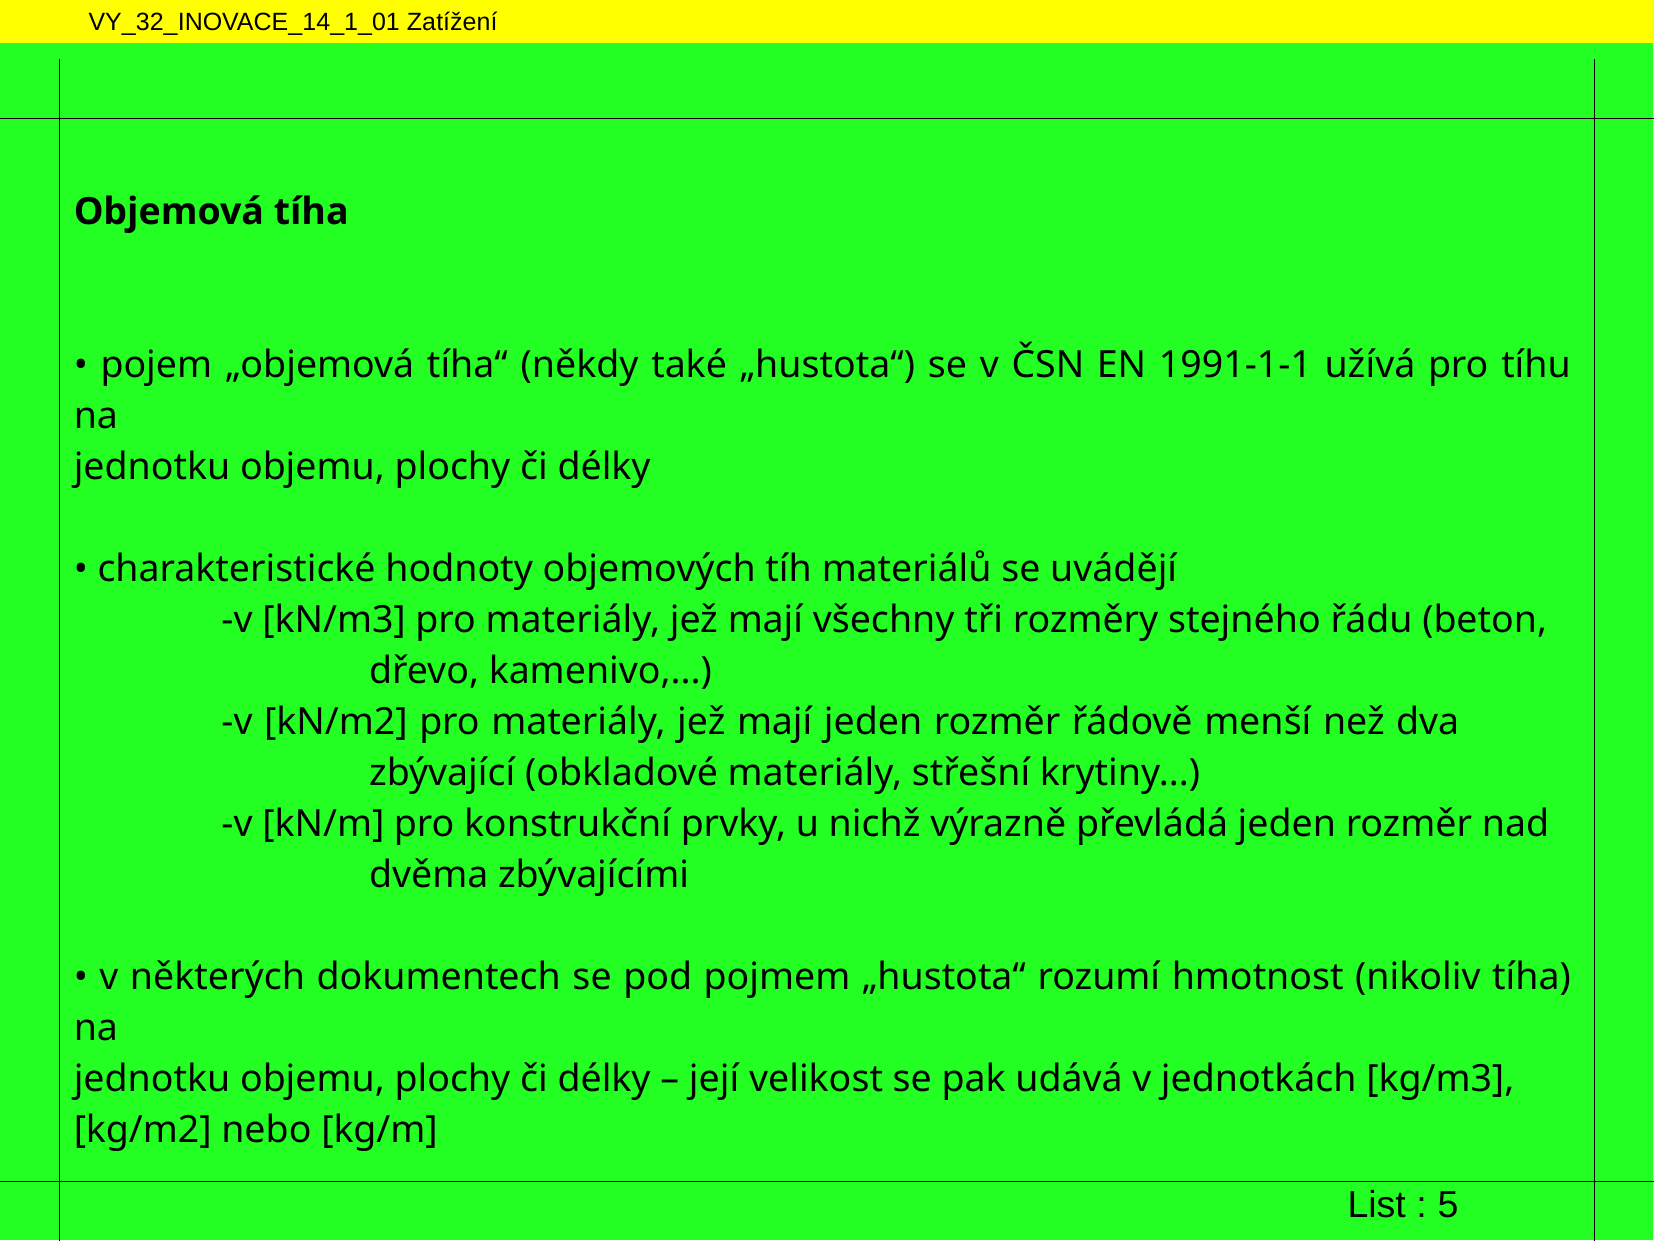

VY_32_INOVACE_14_1_01 Zatížení
Objemová tíha
• pojem „objemová tíha“ (někdy také „hustota“) se v ČSN EN 1991-1-1 užívá pro tíhu na
jednotku objemu, plochy či délky
• charakteristické hodnoty objemových tíh materiálů se uvádějí
		-v [kN/m3] pro materiály, jež mají všechny tři rozměry stejného řádu (beton,
				dřevo, kamenivo,...)
		-v [kN/m2] pro materiály, jež mají jeden rozměr řádově menší než dva 						zbývající (obkladové materiály, střešní krytiny...)
		-v [kN/m] pro konstrukční prvky, u nichž výrazně převládá jeden rozměr nad
				dvěma zbývajícími
• v některých dokumentech se pod pojmem „hustota“ rozumí hmotnost (nikoliv tíha) na
jednotku objemu, plochy či délky – její velikost se pak udává v jednotkách [kg/m3],
[kg/m2] nebo [kg/m]
List :